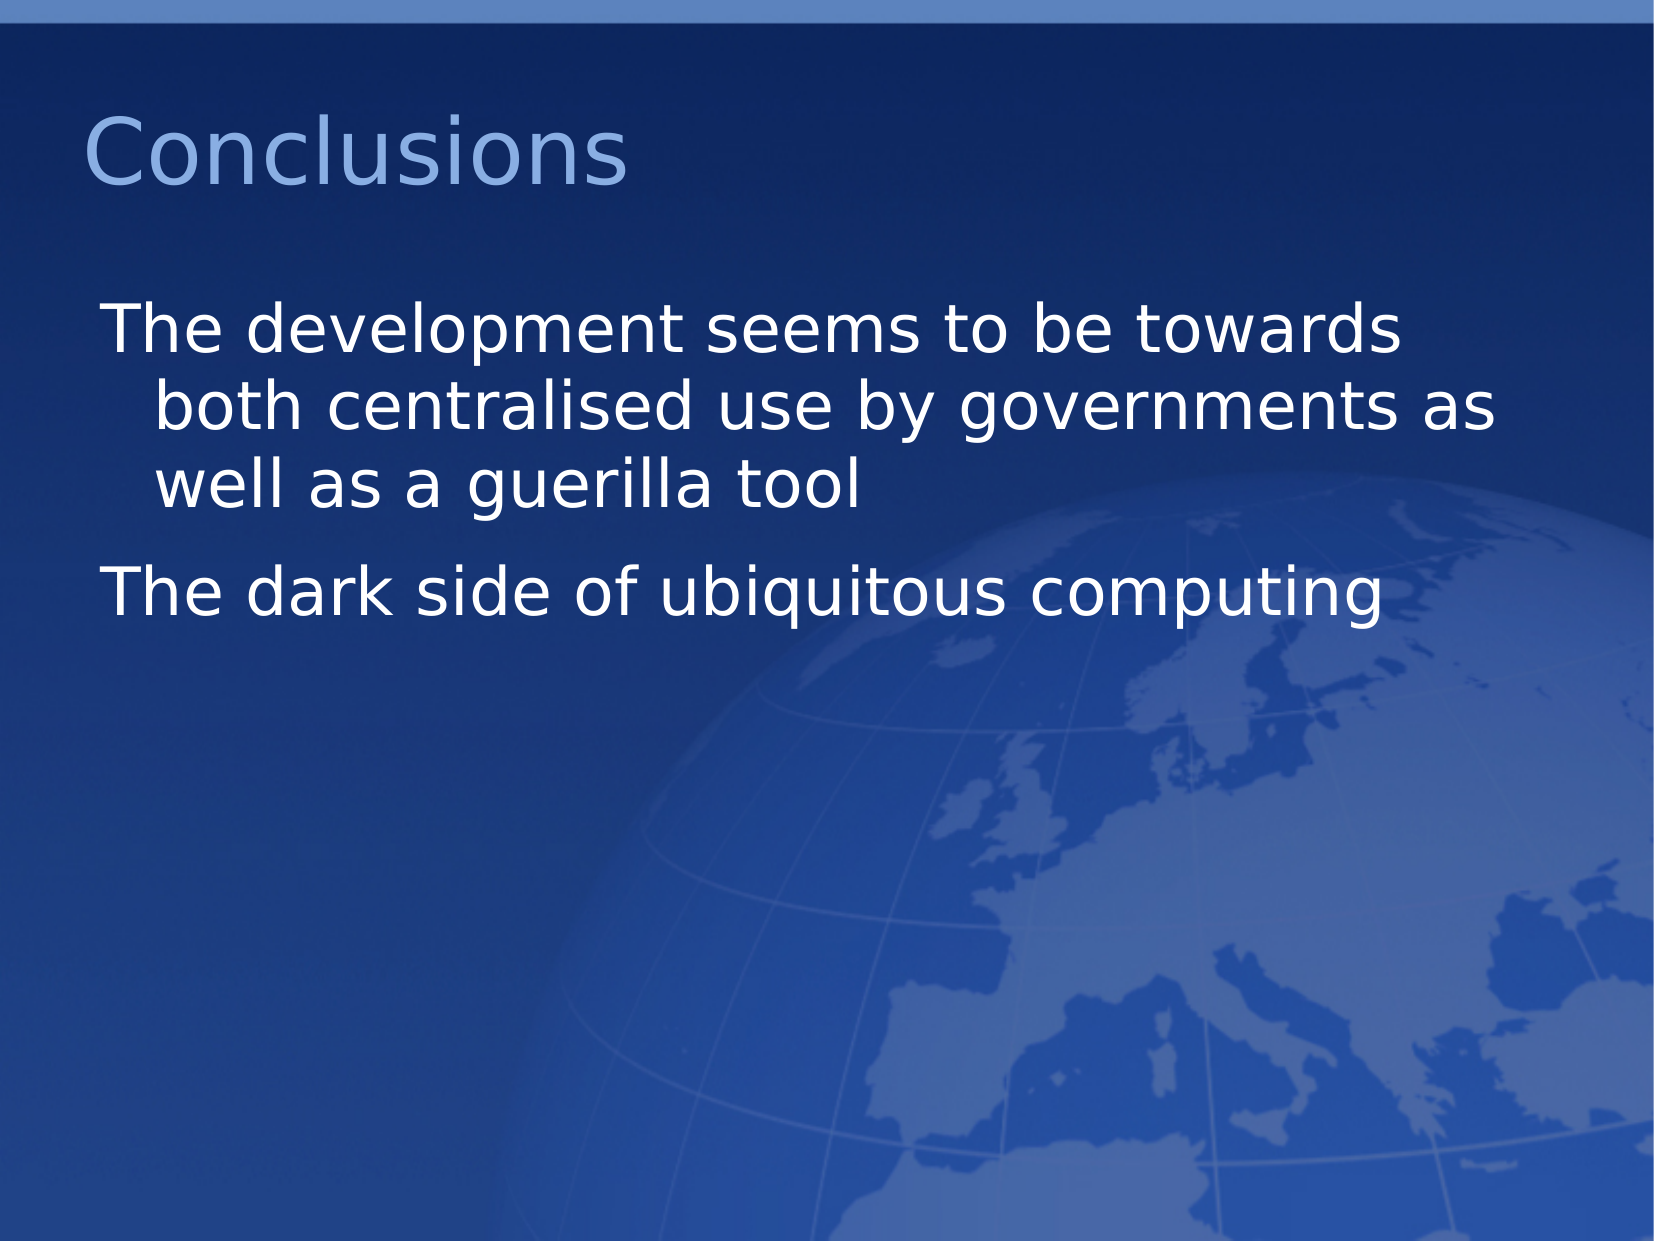

# Conclusions
The development seems to be towards both centralised use by governments as well as a guerilla tool
The dark side of ubiquitous computing